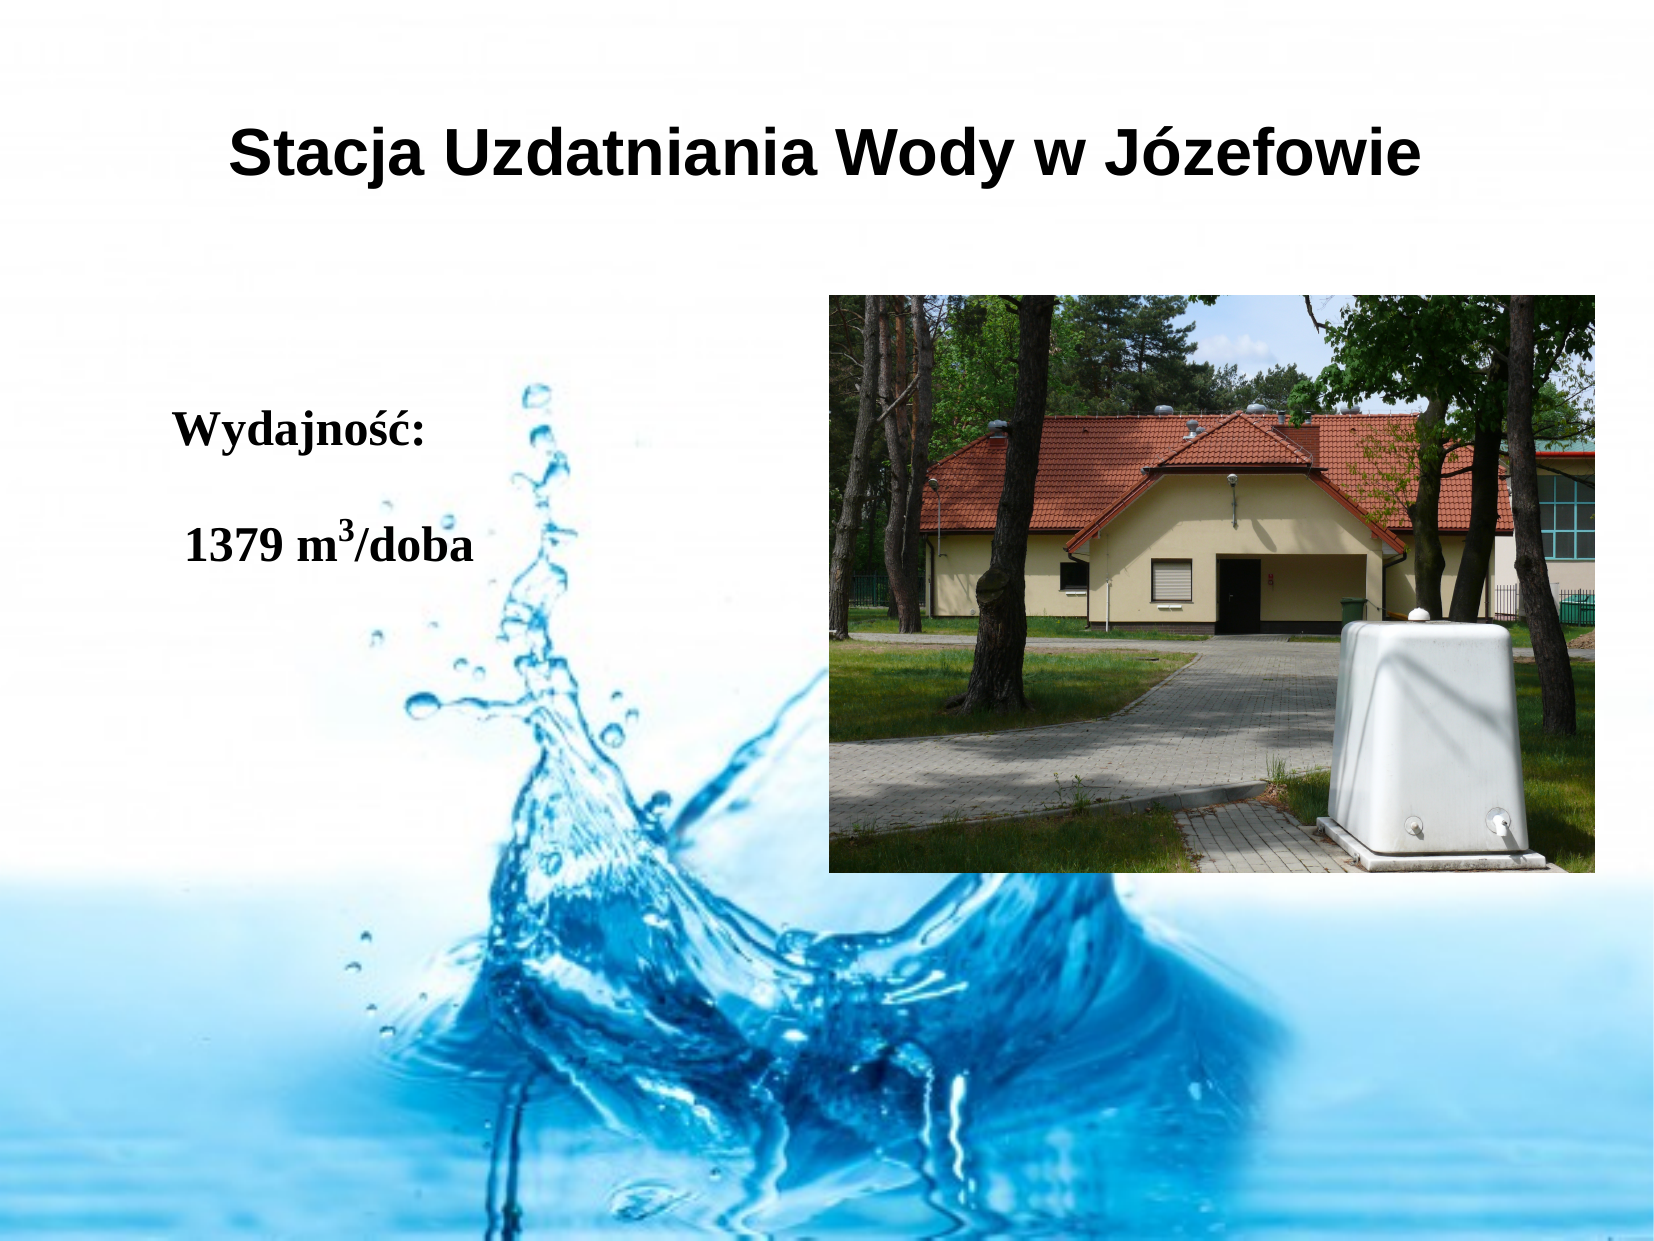

# Stacja Uzdatniania Wody w Józefowie
Wydajność:
 1379 m3/doba